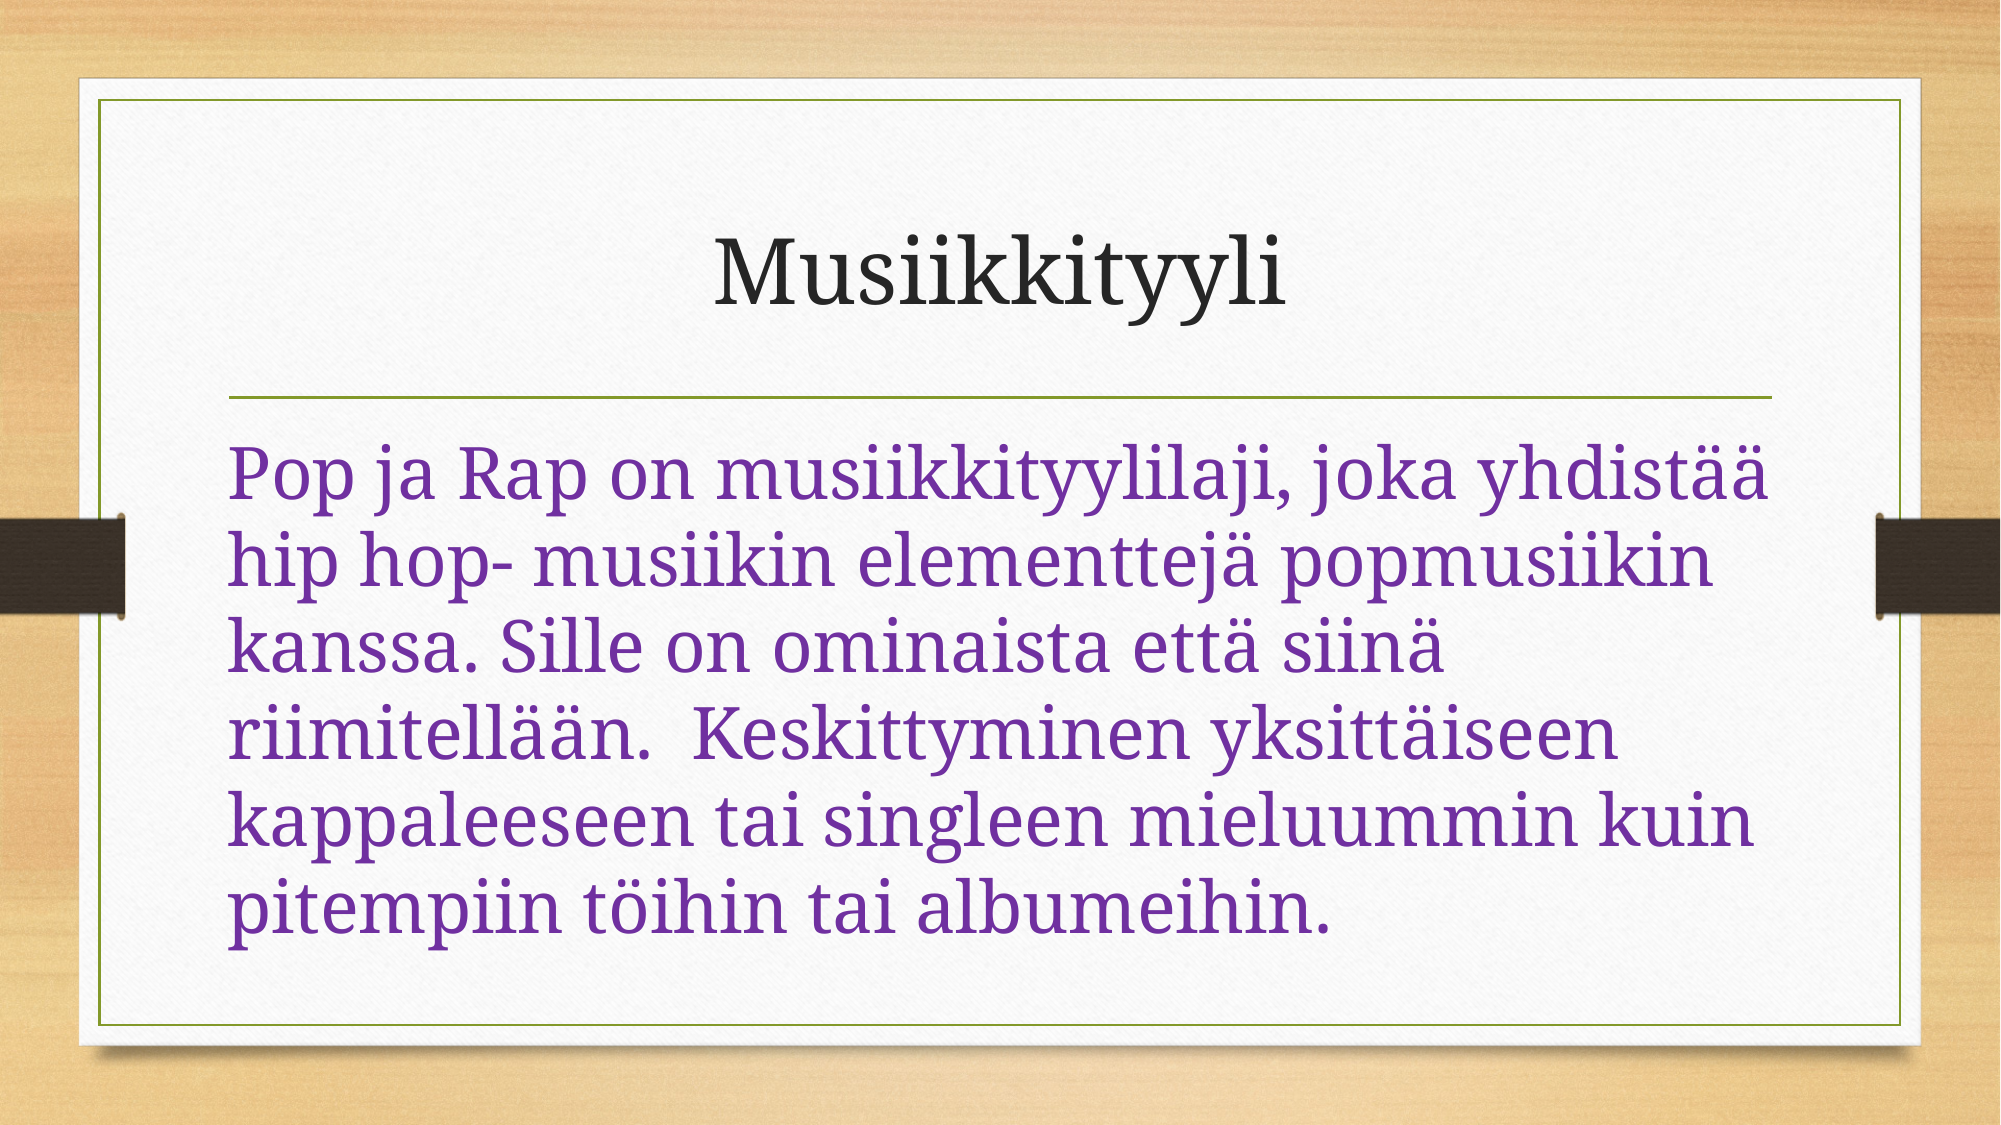

# Musiikkityyli
Pop ja Rap on musiikkityylilaji, joka yhdistää hip hop- musiikin elementtejä popmusiikin kanssa. Sille on ominaista että siinä riimitellään. Keskittyminen yksittäiseen kappaleeseen tai singleen mieluummin kuin pitempiin töihin tai albumeihin.